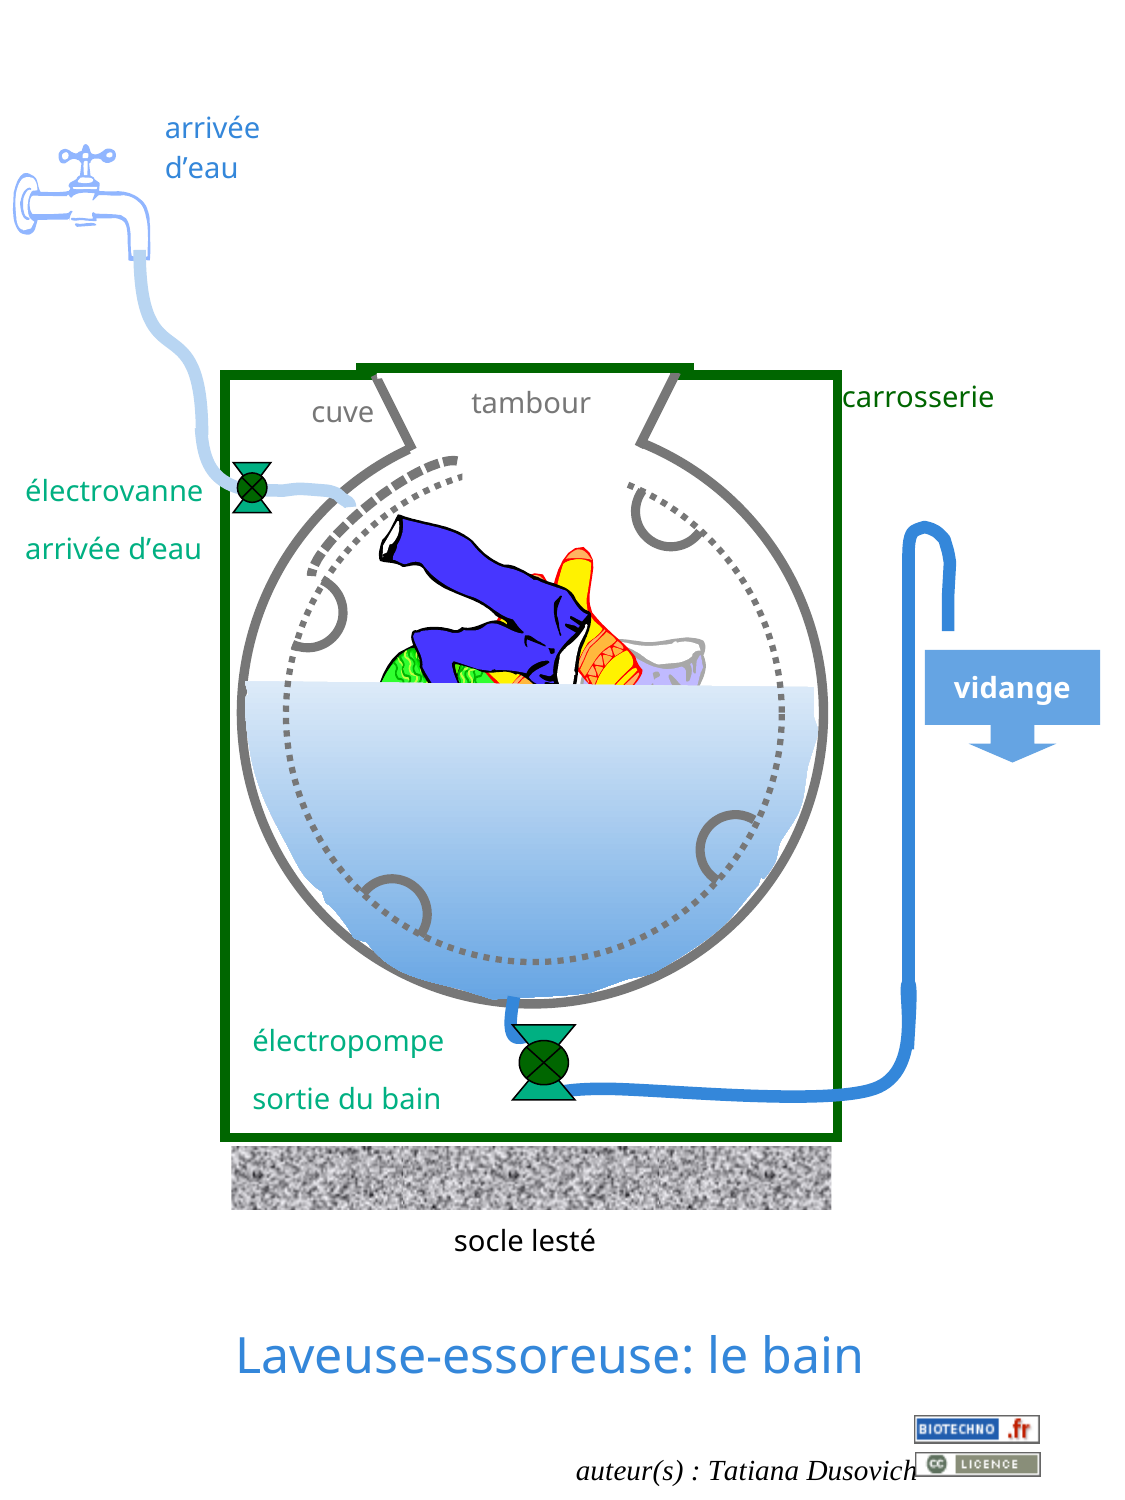

arrivée d’eau
portillon de chargement
carrosserie
tambour
cuve
électrovanne
arrivée d’eau
vidange
électropompe
sortie du bain
socle lesté
Laveuse-essoreuse: le bain